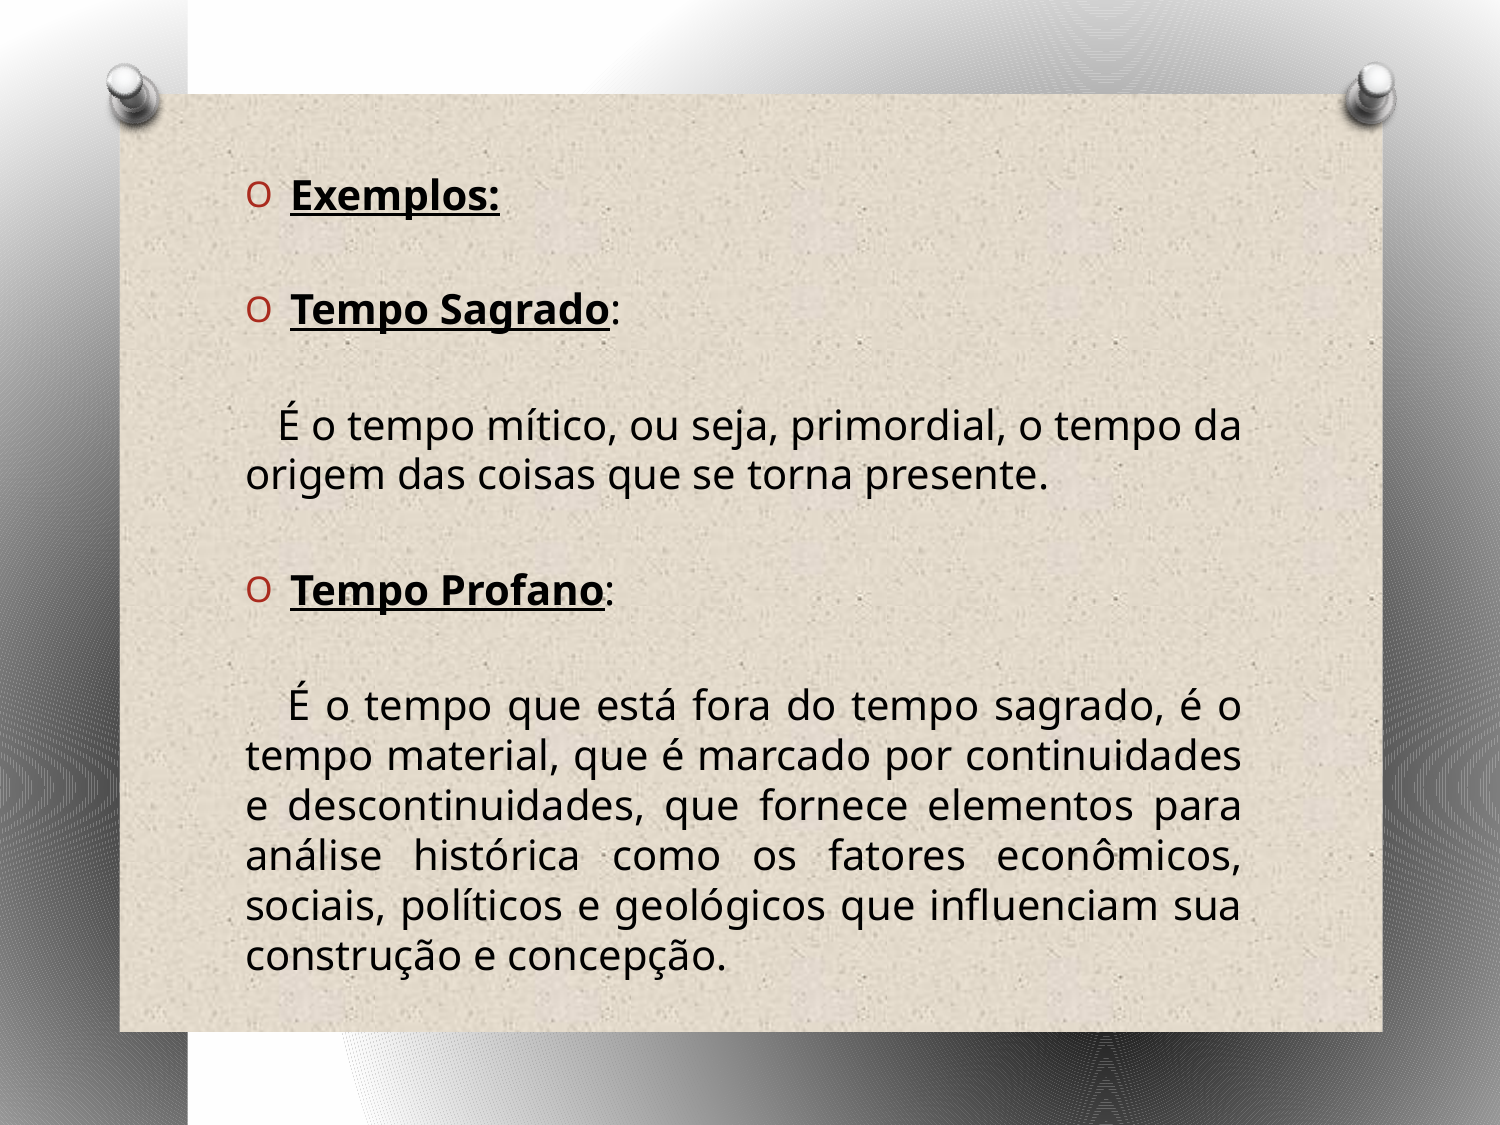

Exemplos:
Tempo Sagrado:
 É o tempo mítico, ou seja, primordial, o tempo da origem das coisas que se torna presente.
Tempo Profano:
 É o tempo que está fora do tempo sagrado, é o tempo material, que é marcado por continuidades e descontinuidades, que fornece elementos para análise histórica como os fatores econômicos, sociais, políticos e geológicos que influenciam sua construção e concepção.